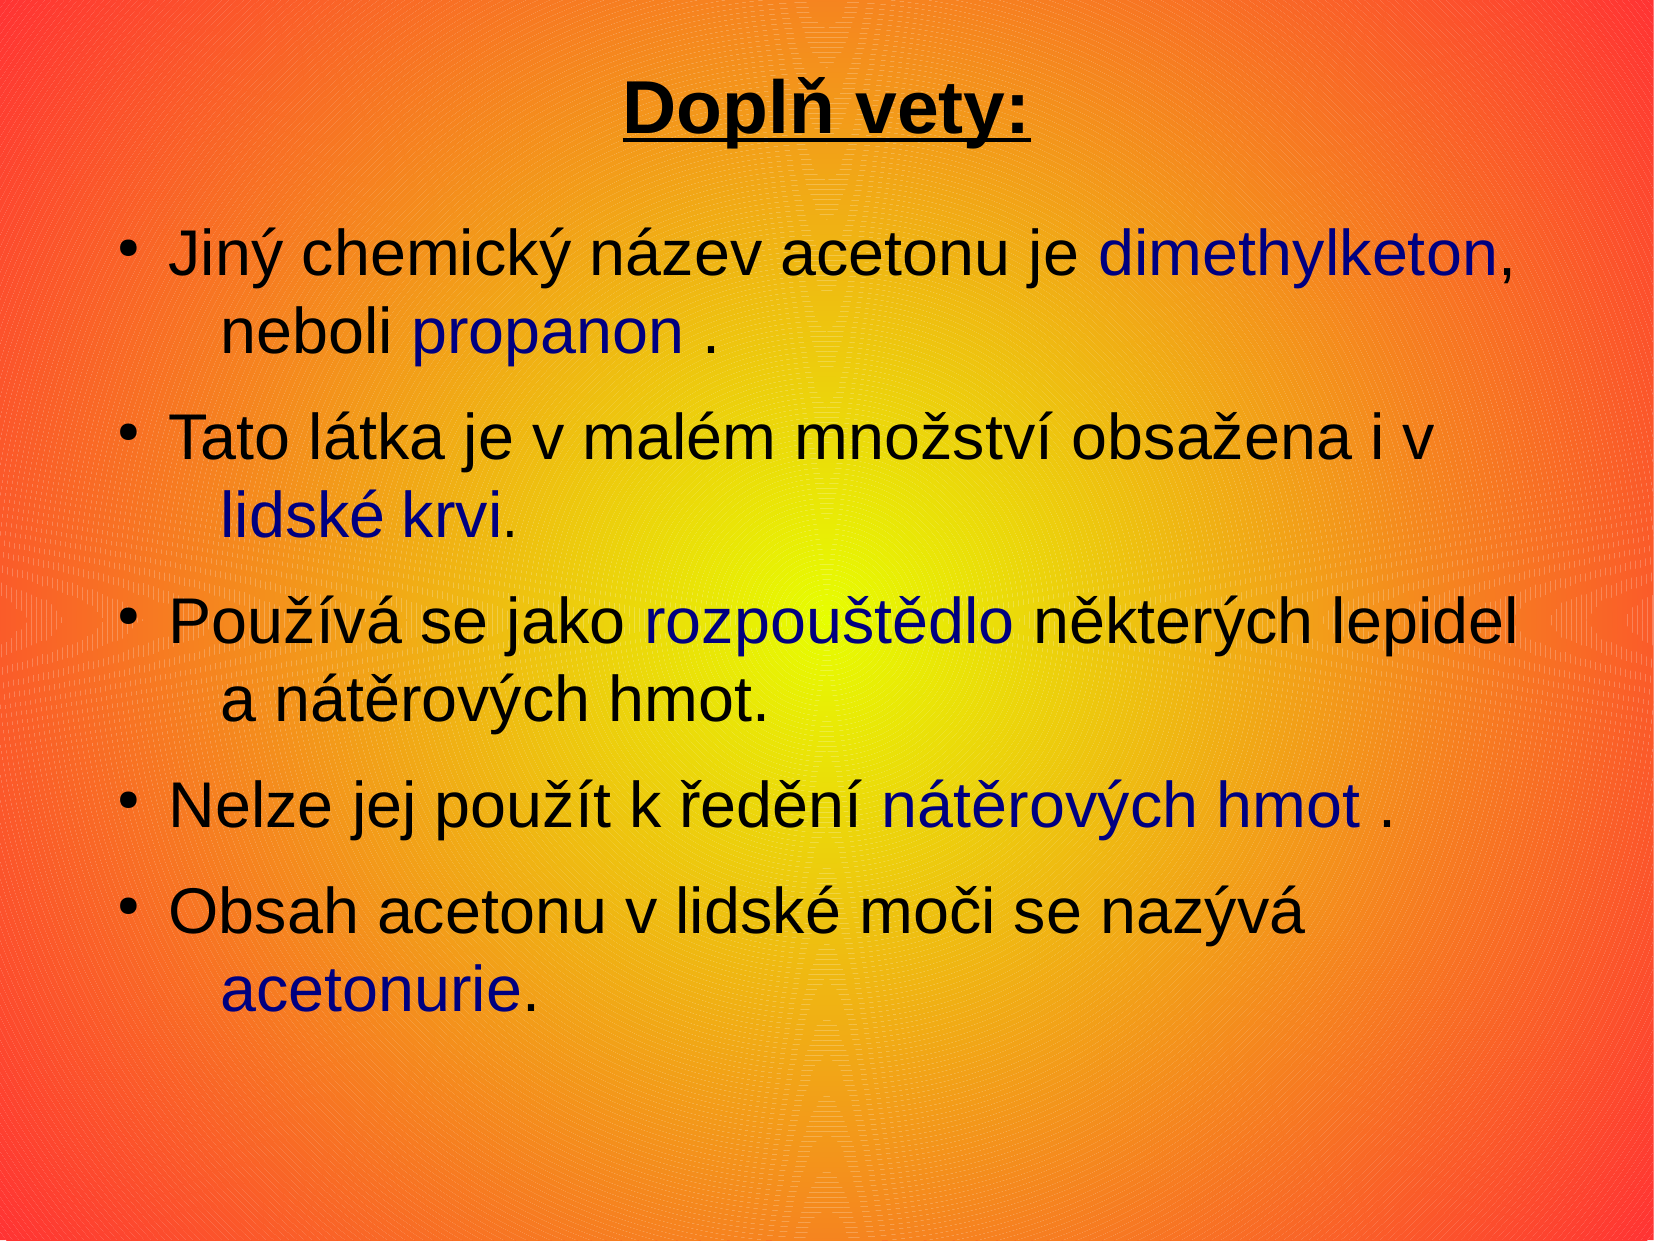

# Doplň vety:
Jiný chemický název acetonu je dimethylketon, neboli propanon .
Tato látka je v malém množství obsažena i v lidské krvi.
Používá se jako rozpouštědlo některých lepidel a nátěrových hmot.
Nelze jej použít k ředění nátěrových hmot .
Obsah acetonu v lidské moči se nazývá acetonurie.